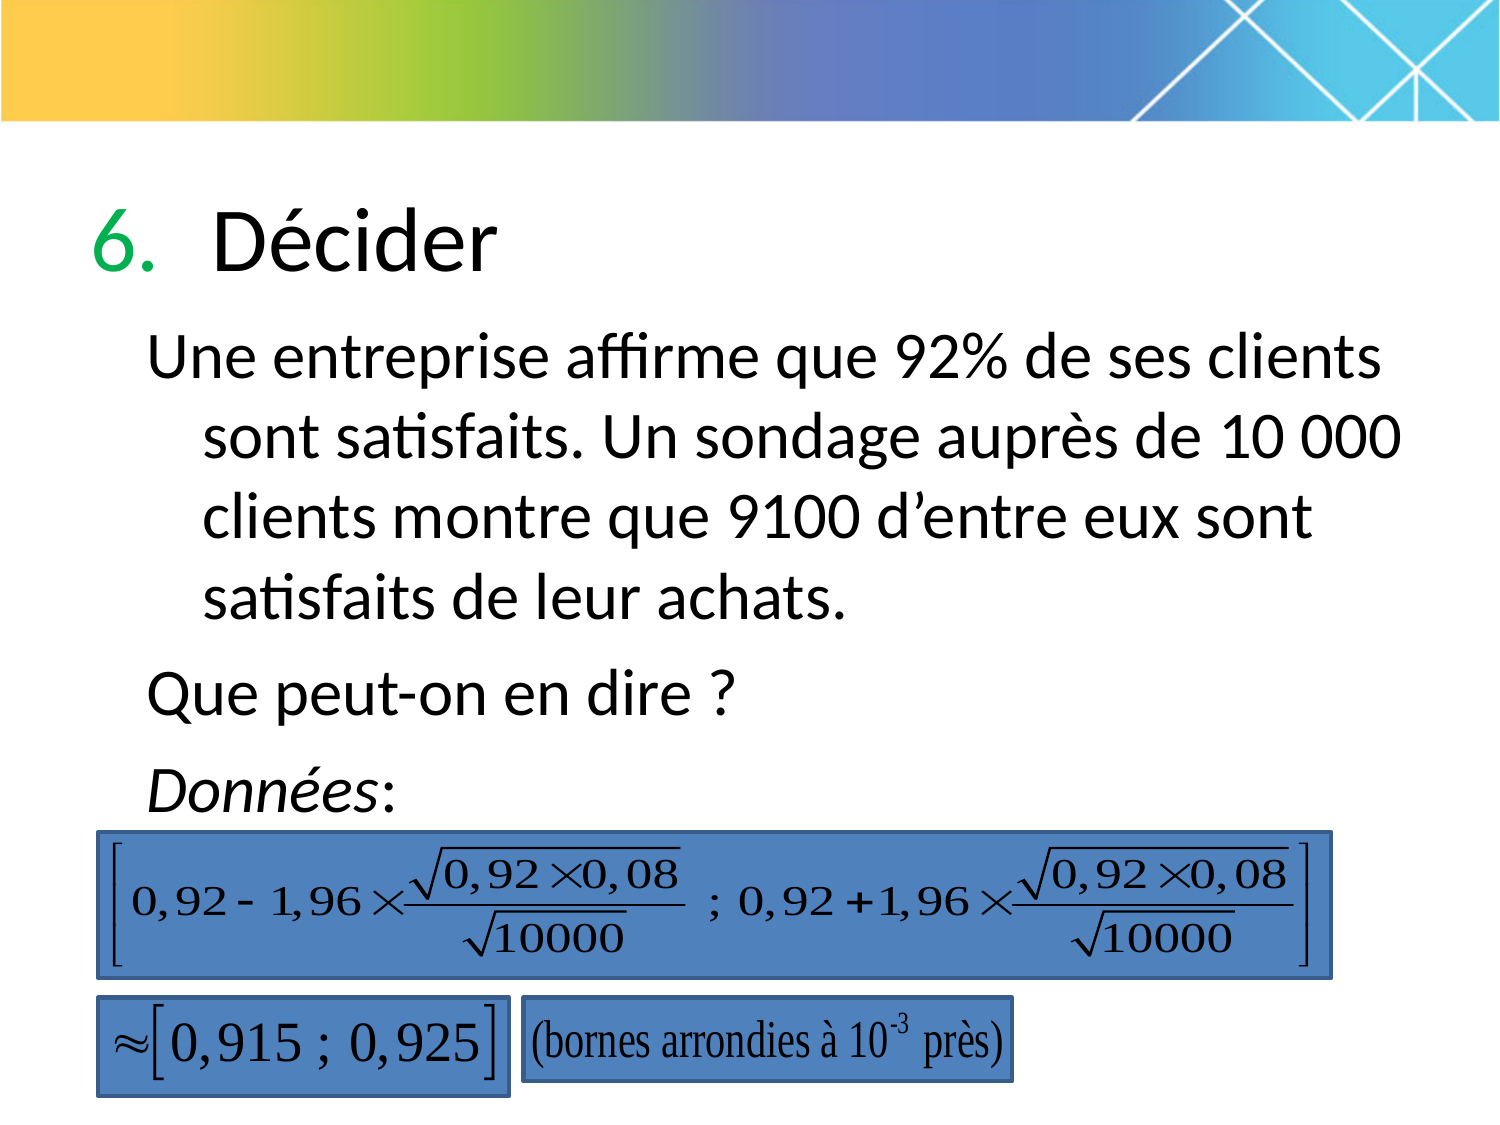

# Décider
Une entreprise affirme que 92% de ses clients sont satisfaits. Un sondage auprès de 10 000 clients montre que 9100 d’entre eux sont satisfaits de leur achats.
Que peut-on en dire ?
Données: